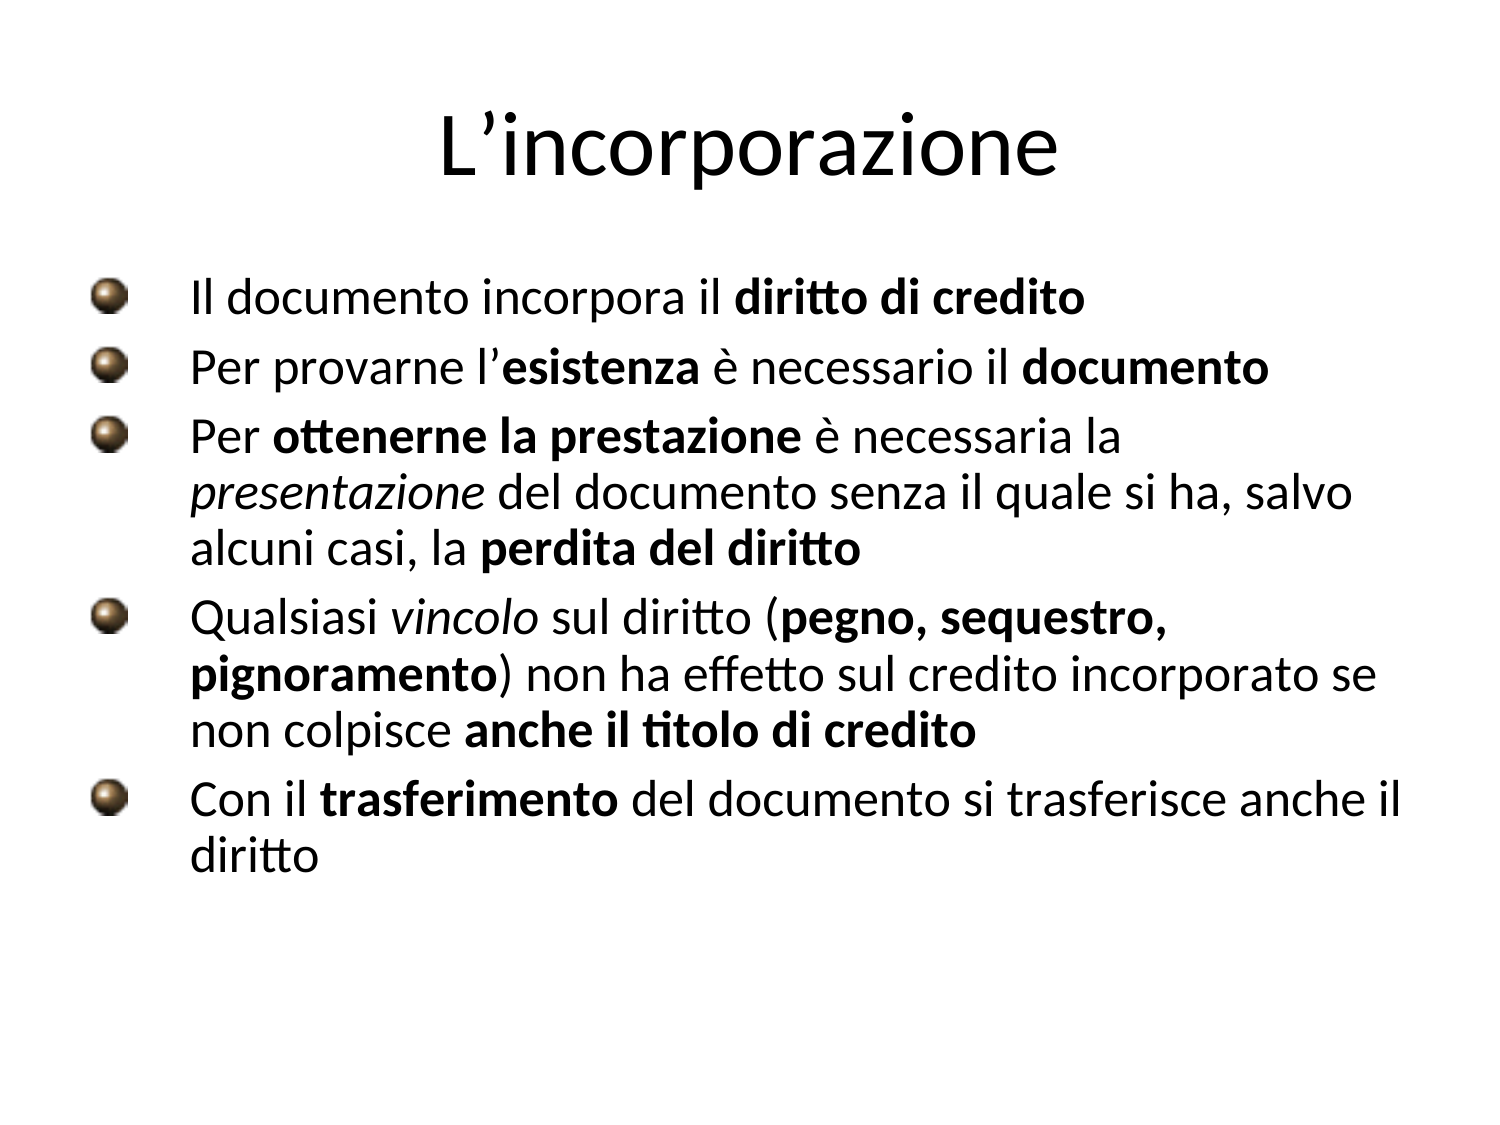

L’incorporazione
# Il documento incorpora il diritto di credito
Per provarne l’esistenza è necessario il documento
Per ottenerne la prestazione è necessaria la presentazione del documento senza il quale si ha, salvo alcuni casi, la perdita del diritto
Qualsiasi vincolo sul diritto (pegno, sequestro, pignoramento) non ha effetto sul credito incorporato se non colpisce anche il titolo di credito
Con il trasferimento del documento si trasferisce anche il diritto